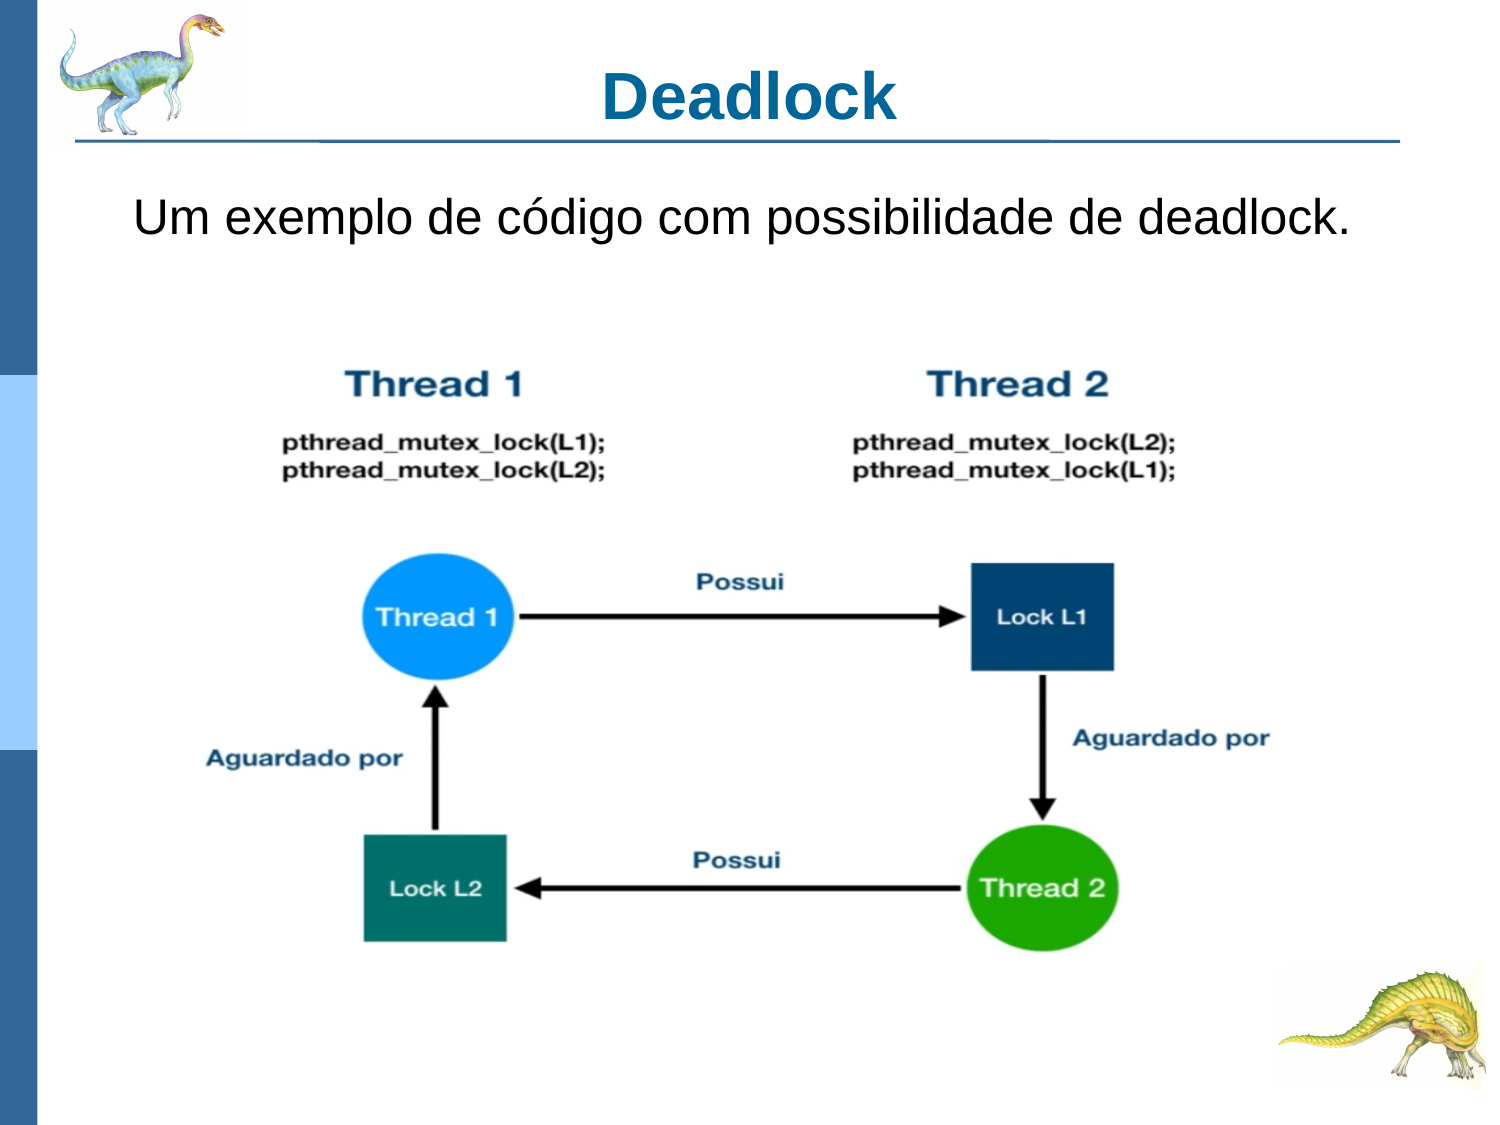

Deadlock
Um exemplo de código com possibilidade de deadlock.